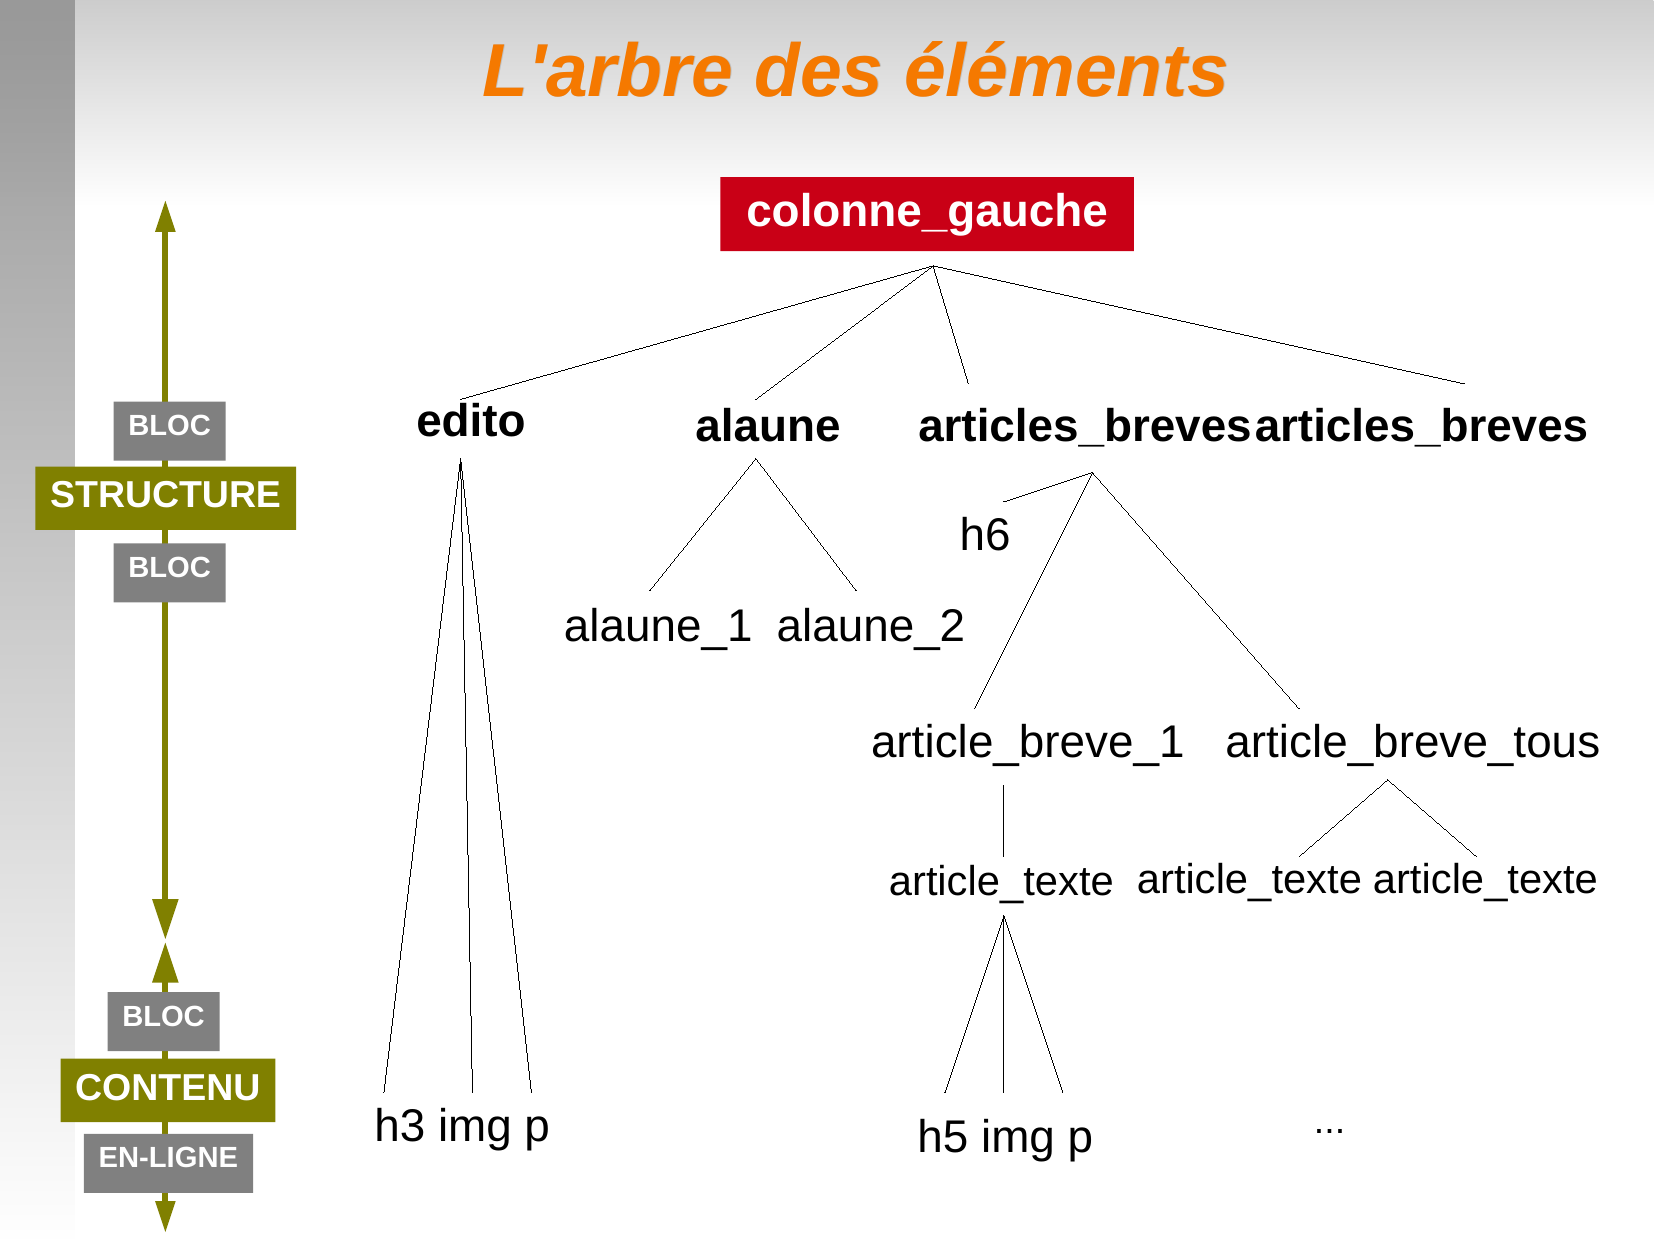

# L'arbre des éléments
colonne_gauche
edito
alaune
articles_breves
articles_breves
BLOC
STRUCTURE
h6
BLOC
alaune_1
alaune_2
article_breve_1
article_breve_tous
article_texte
article_texte
article_texte
BLOC
CONTENU
h3 img p
...
h5 img p
EN-LIGNE